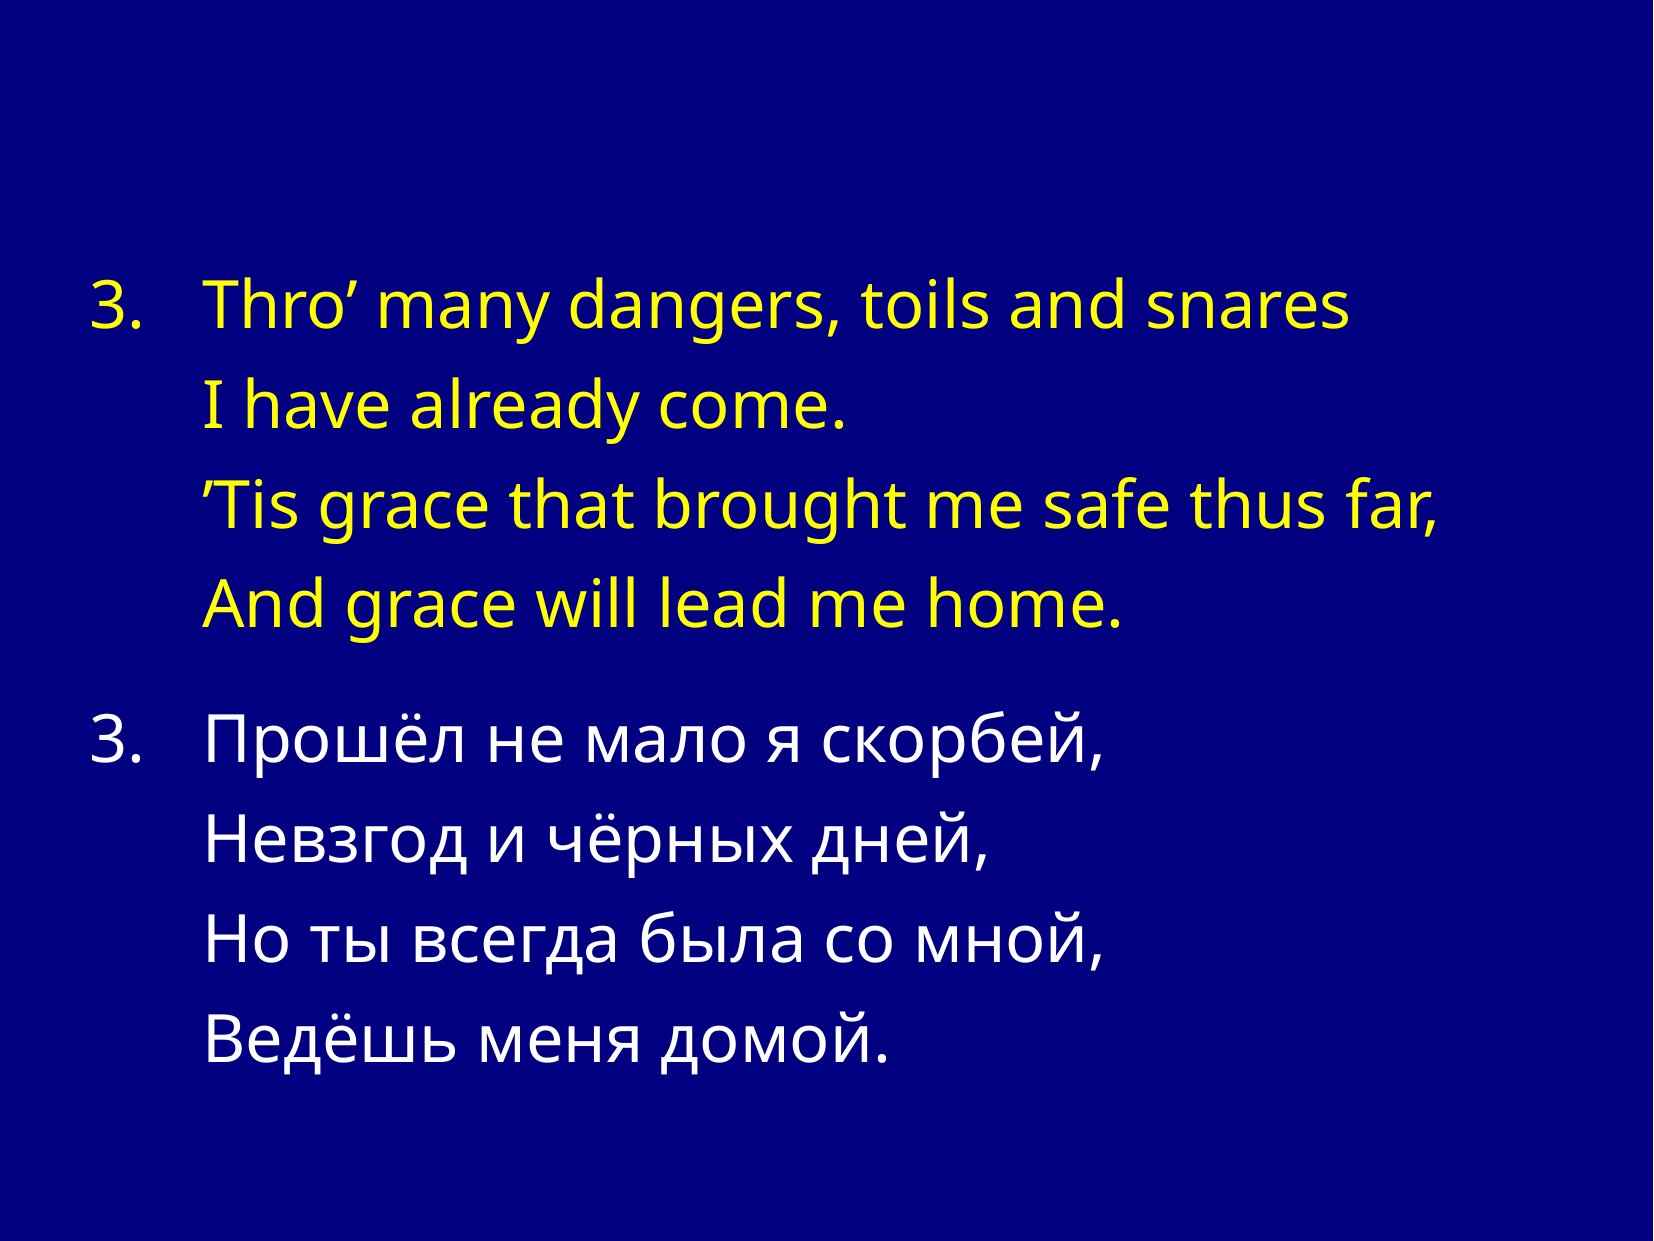

3.	Thro’ many dangers, toils and snares
	I have already come.
	’Tis grace that brought me safe thus far,
	And grace will lead me home.
3.	Прошёл не мало я скорбей,
	Невзгод и чёрных дней,
	Но ты всегда была со мной,
	Ведёшь меня домой.